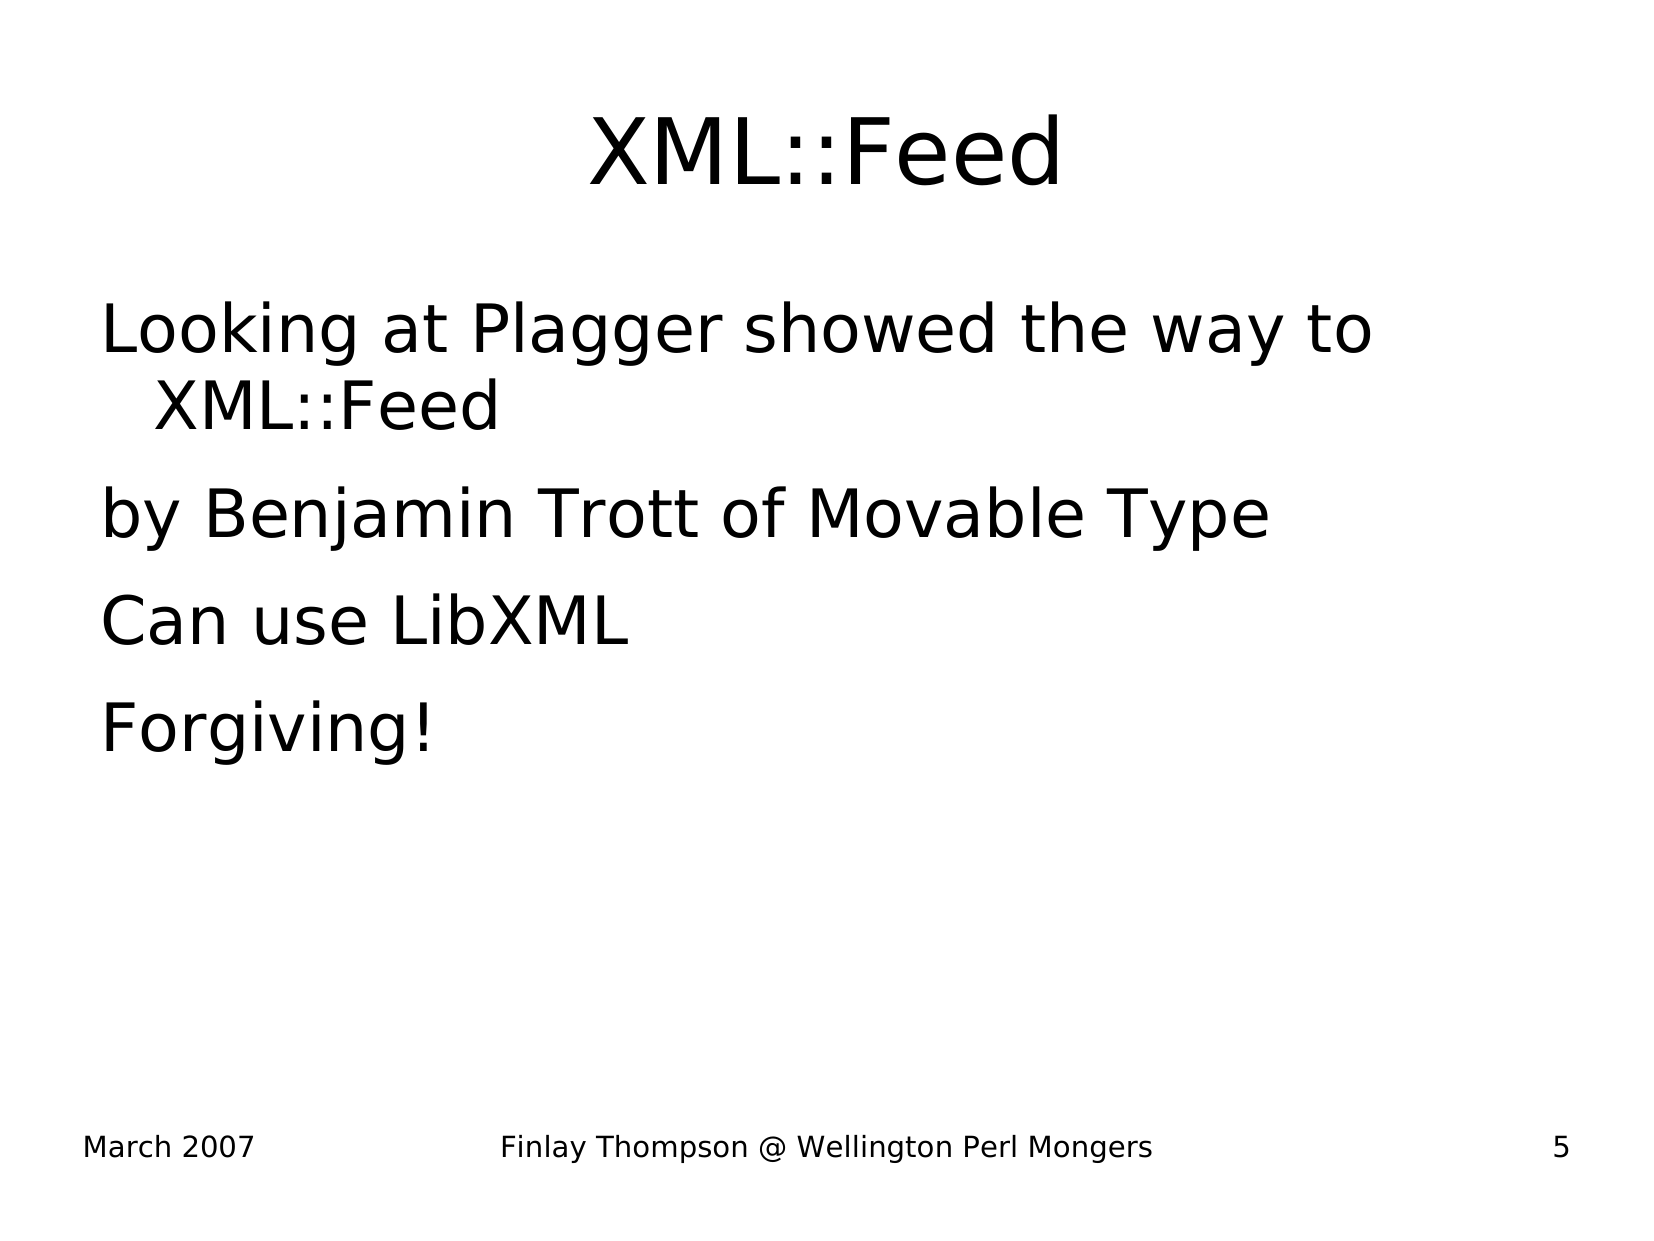

# XML::Feed
Looking at Plagger showed the way to XML::Feed
by Benjamin Trott of Movable Type
Can use LibXML
Forgiving!
March 2007
Finlay Thompson @ Wellington Perl Mongers
5